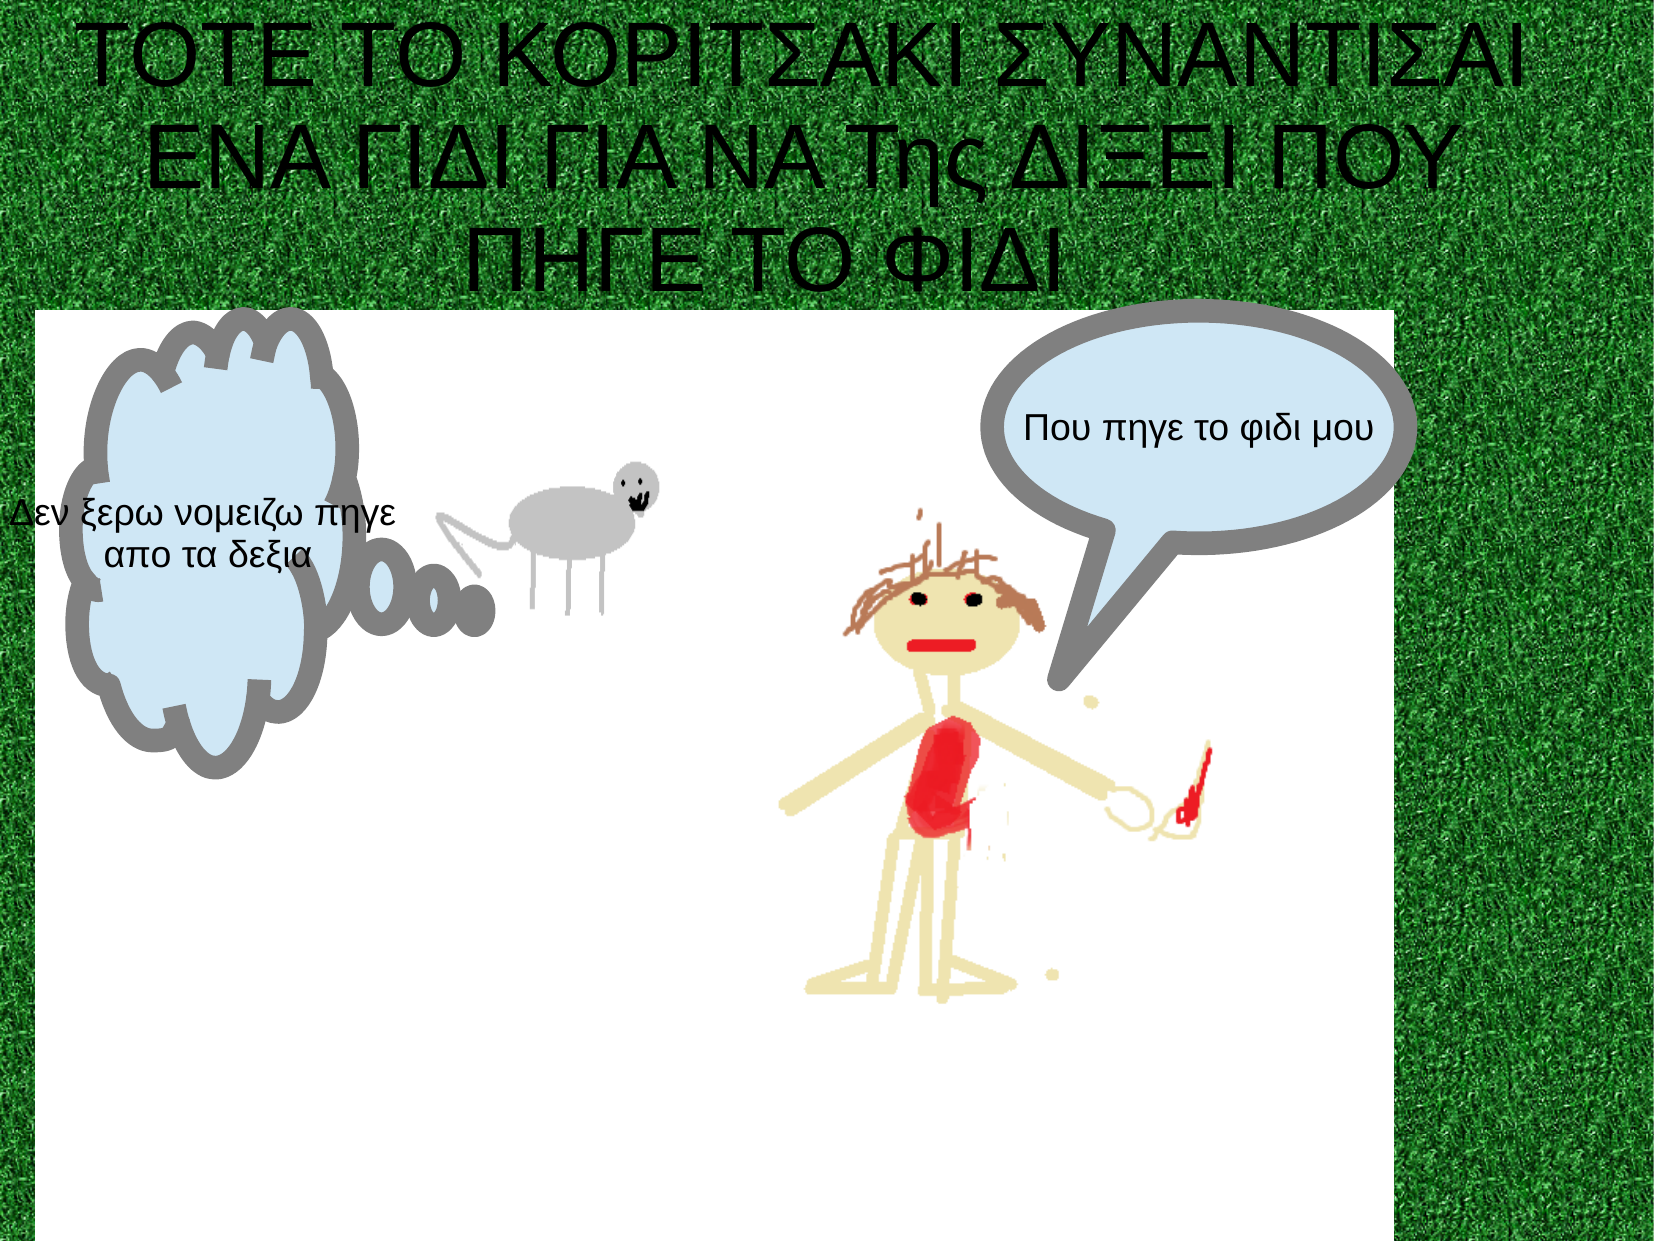

# ΤΟΤΕ ΤΟ ΚΟΡΙΤΣΑΚΙ ΣΥΝΑΝΤΙΣΑΙ ΕΝΑ ΓΙΔΙ ΓΙΑ ΝΑ Της ΔΙΞΕΙ ΠΟΥ ΠΗΓΕ ΤΟ ΦΙΔΙ
Που πηγε το φιδι μου
Δεν ξερω νομειζω πηγε
 απο τα δεξια